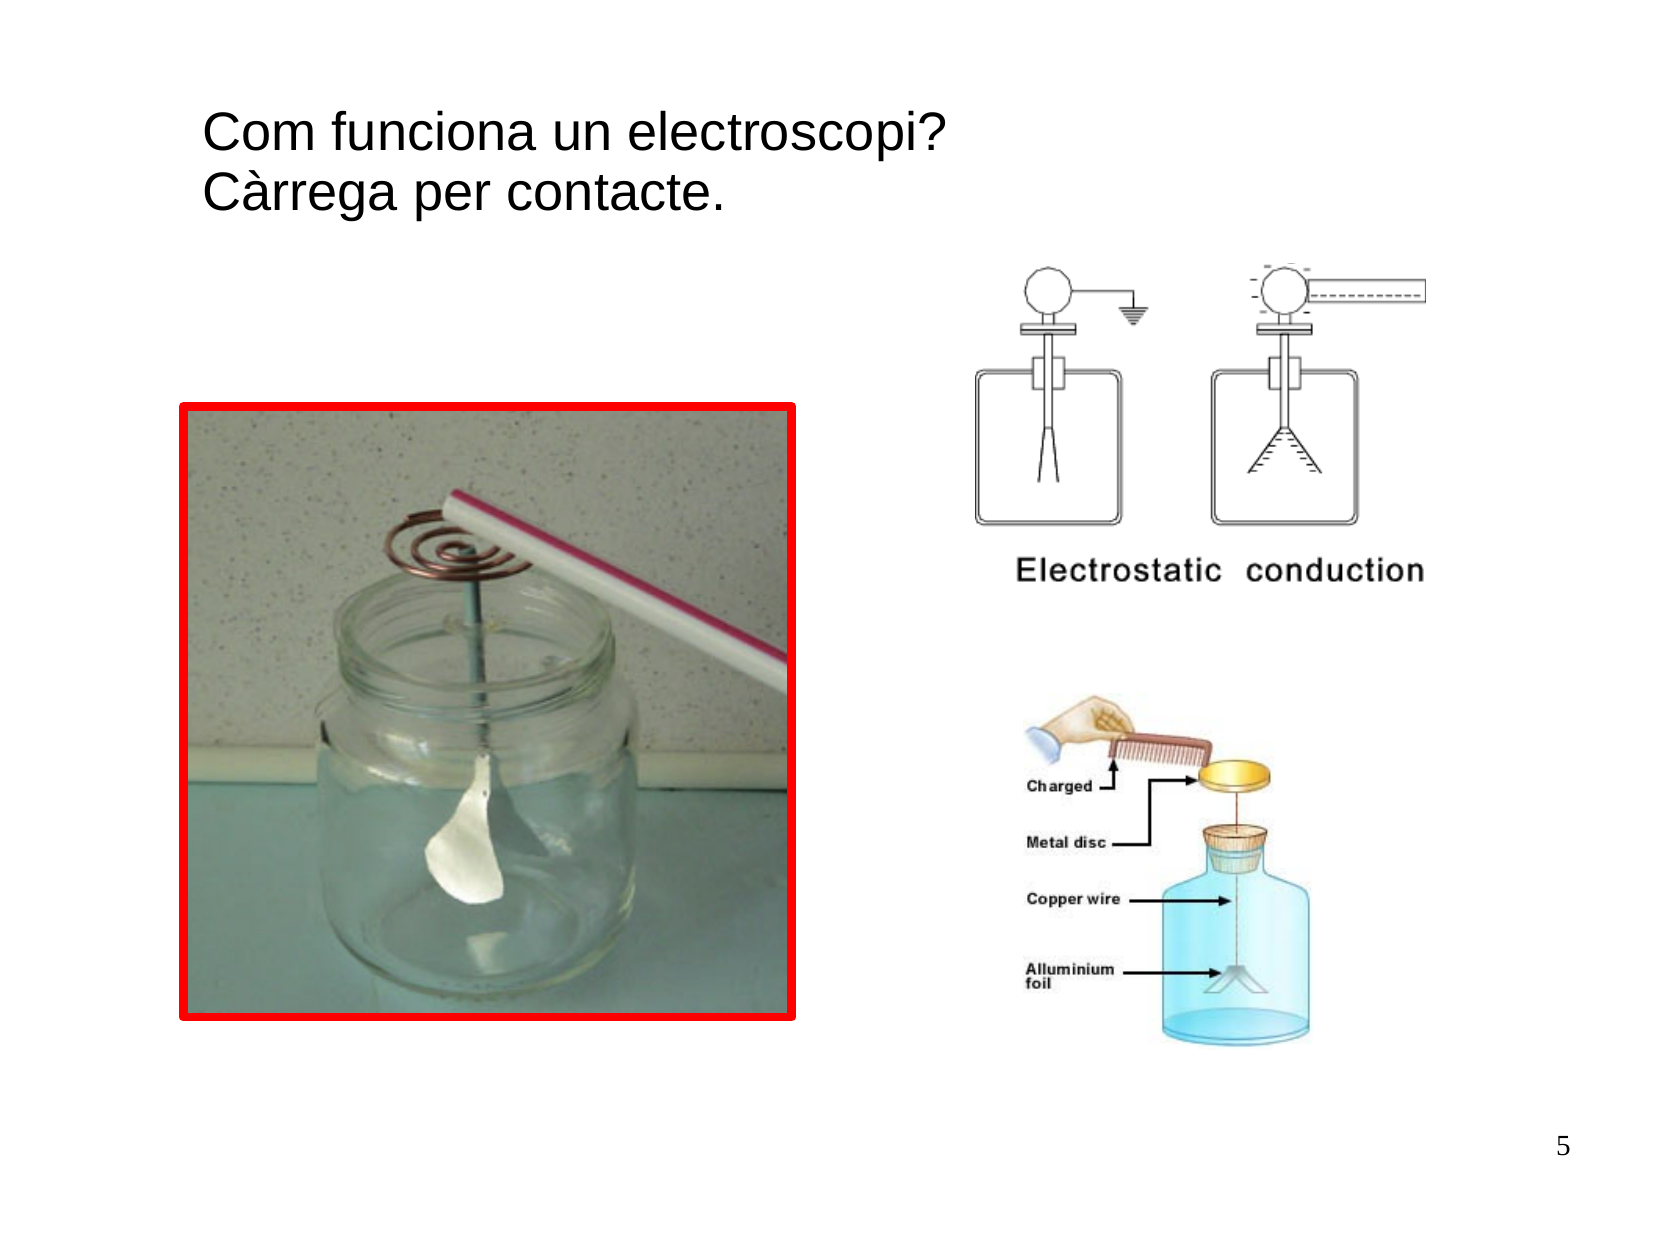

Com funciona un electroscopi?
Càrrega per contacte.
5